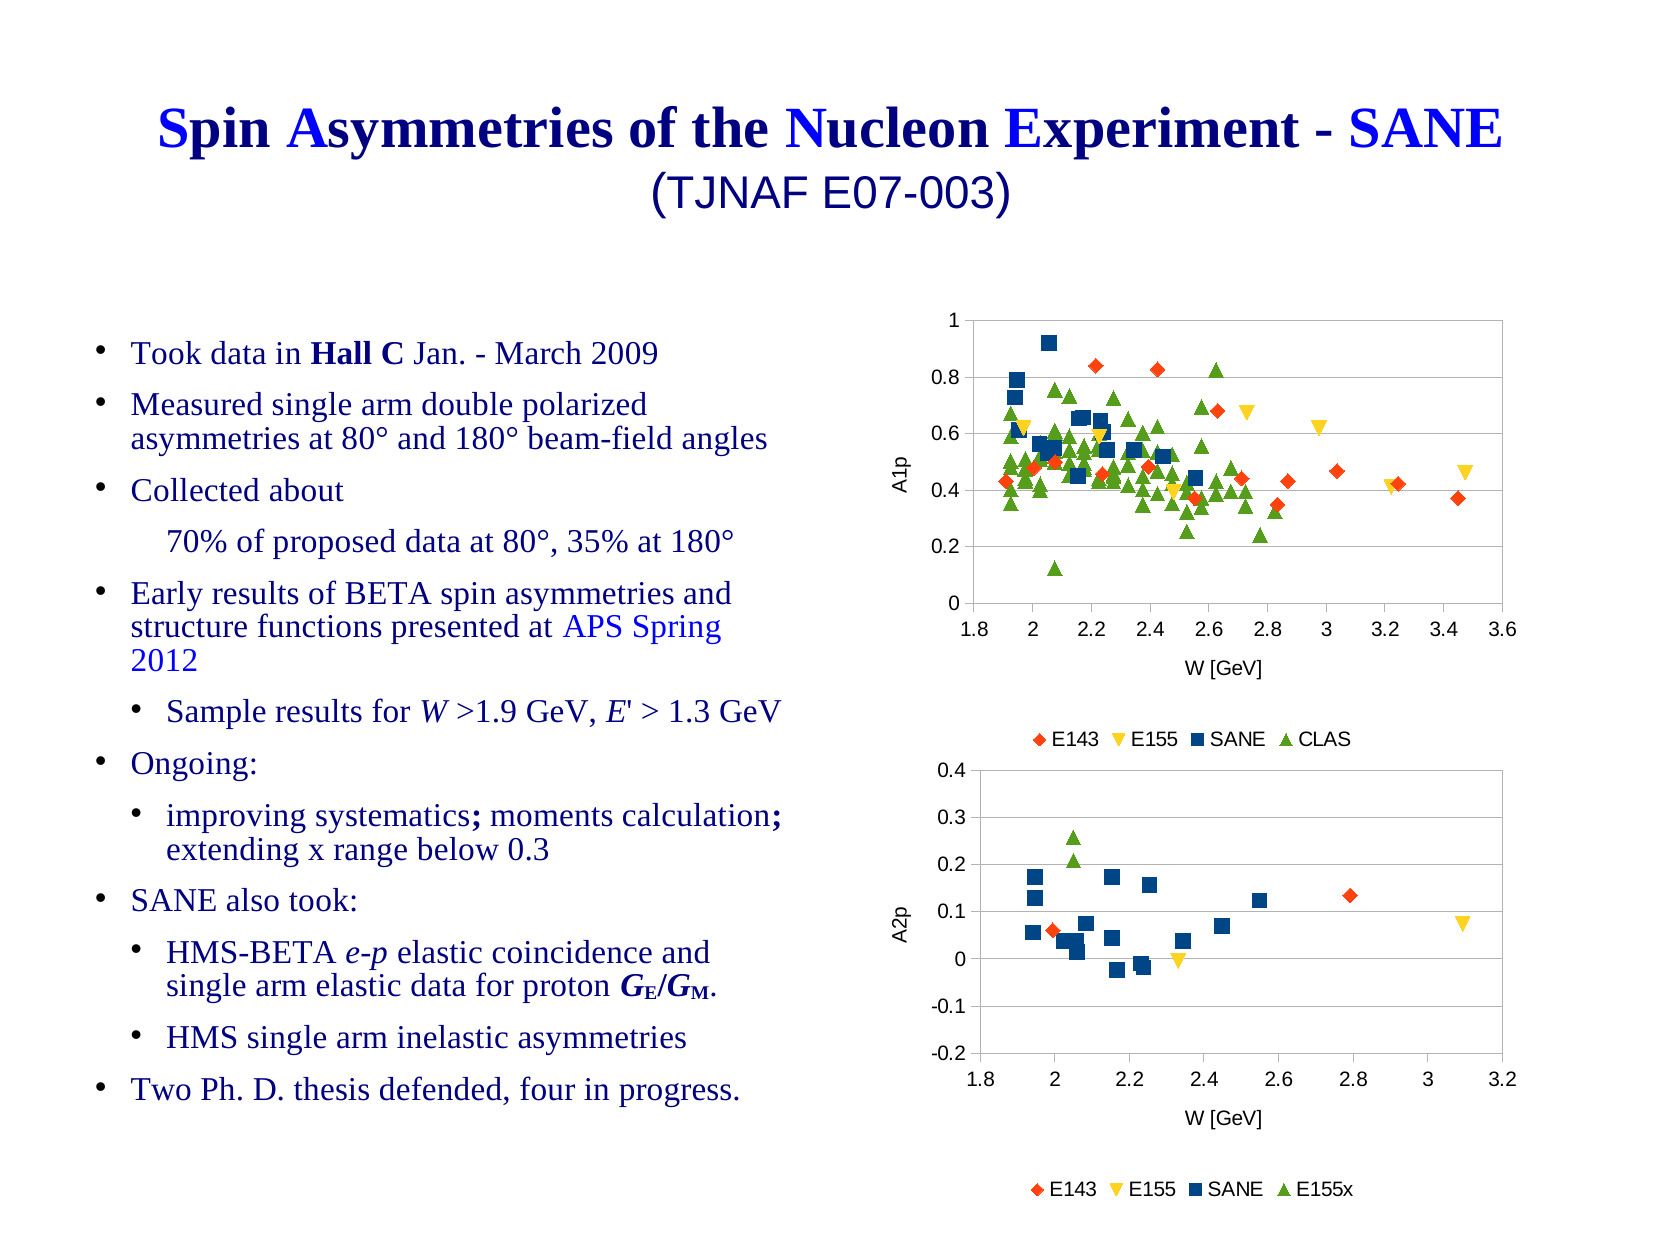

# Spin Asymmetries of the Nucleon Experiment - SANE (TJNAF E07-003)‏
Took data in Hall C Jan. - March 2009
Measured single arm double polarized asymmetries at 80° and 180° beam-field angles
Collected about
70% of proposed data at 80°, 35% at 180°
Early results of BETA spin asymmetries and structure functions presented at APS Spring 2012
Sample results for W >1.9 GeV, E' > 1.3 GeV
Ongoing:
improving systematics; moments calculation; extending x range below 0.3
SANE also took:
HMS-BETA e-p elastic coincidence and single arm elastic data for proton GE/GM.
HMS single arm inelastic asymmetries
Two Ph. D. thesis defended, four in progress.
### Chart
| Category | E143 | E155 | SANE | CLAS |
|---|---|---|---|---|
### Chart
| Category | E143 | E155 | SANE | E155x |
|---|---|---|---|---|